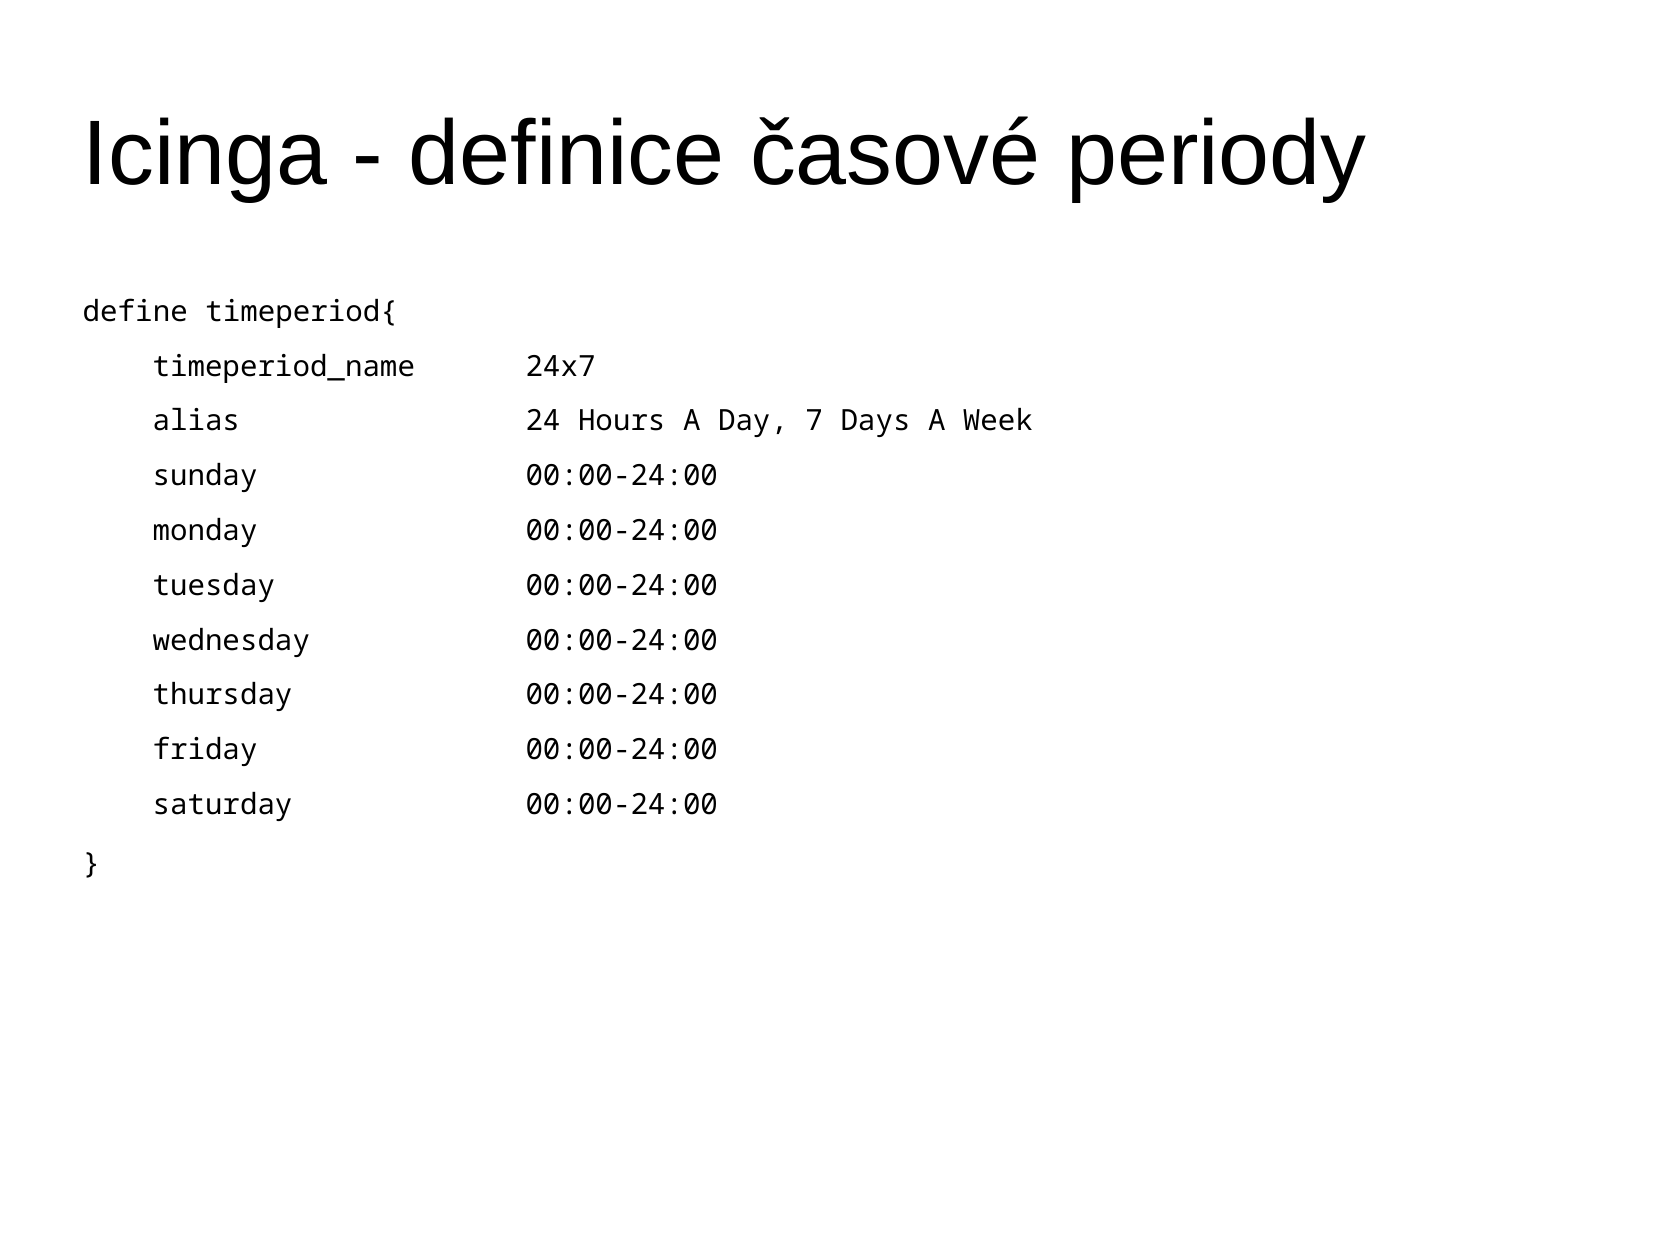

# Icinga - definice časové periody
define timeperiod{
 timeperiod_name 		24x7
 alias 		24 Hours A Day, 7 Days A Week
 sunday 		00:00-24:00
 monday 		00:00-24:00
 tuesday 		00:00-24:00
 wednesday 		00:00-24:00
 thursday 		00:00-24:00
 friday 		00:00-24:00
 saturday 		00:00-24:00
}